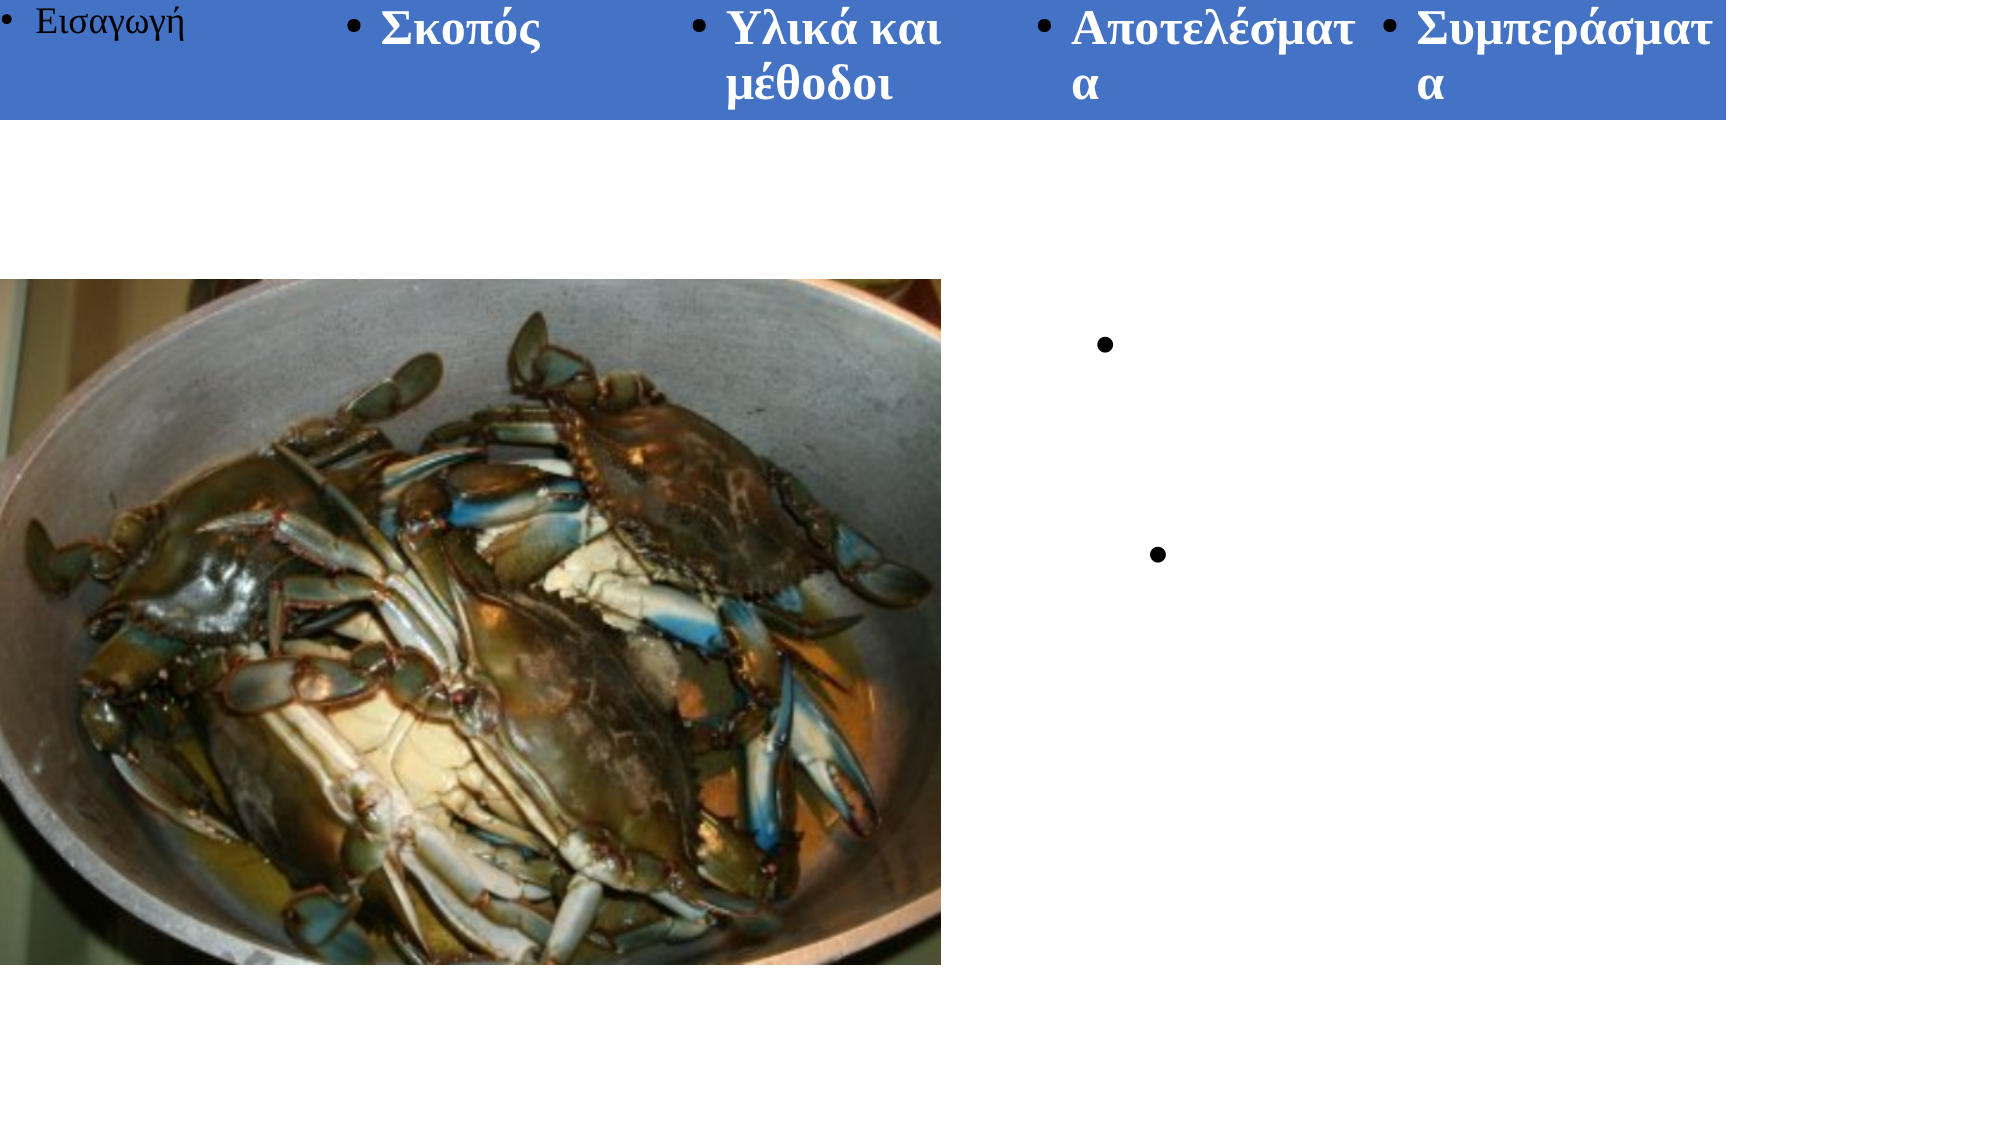

| Εισαγωγή | Σκοπός | Υλικά και μέθοδοι | Αποτελέσματα | Συμπεράσματα |
| --- | --- | --- | --- | --- |
Εξωτερικό καθάρισμα
Παραμονή σε νερό βρύσης για 10 λεπτά
Απομάκρυνση σωματιδίων και προσκολλημένων οργανισμών